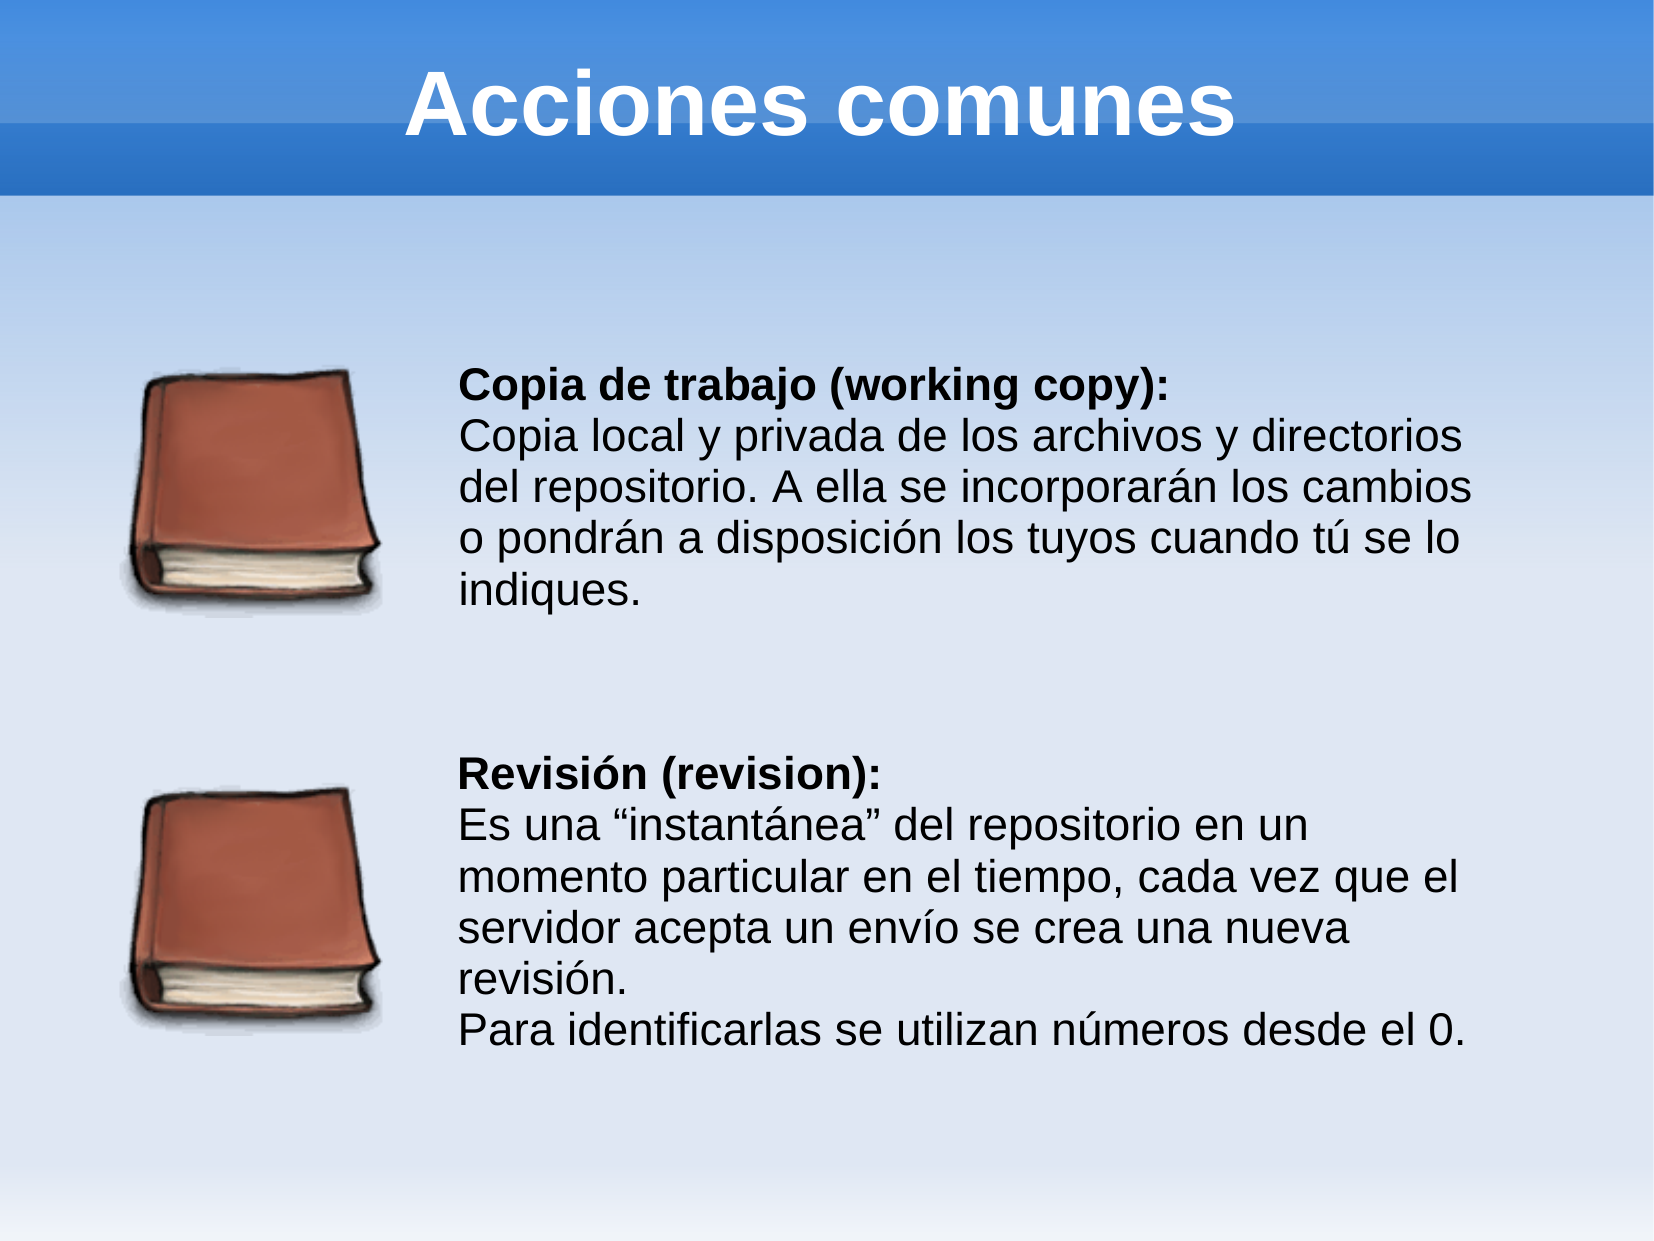

# Acciones comunes
Copia de trabajo (working copy):
Copia local y privada de los archivos y directorios del repositorio. A ella se incorporarán los cambios o pondrán a disposición los tuyos cuando tú se lo indiques.
Revisión (revision):
Es una “instantánea” del repositorio en un momento particular en el tiempo, cada vez que el servidor acepta un envío se crea una nueva revisión.
Para identificarlas se utilizan números desde el 0.